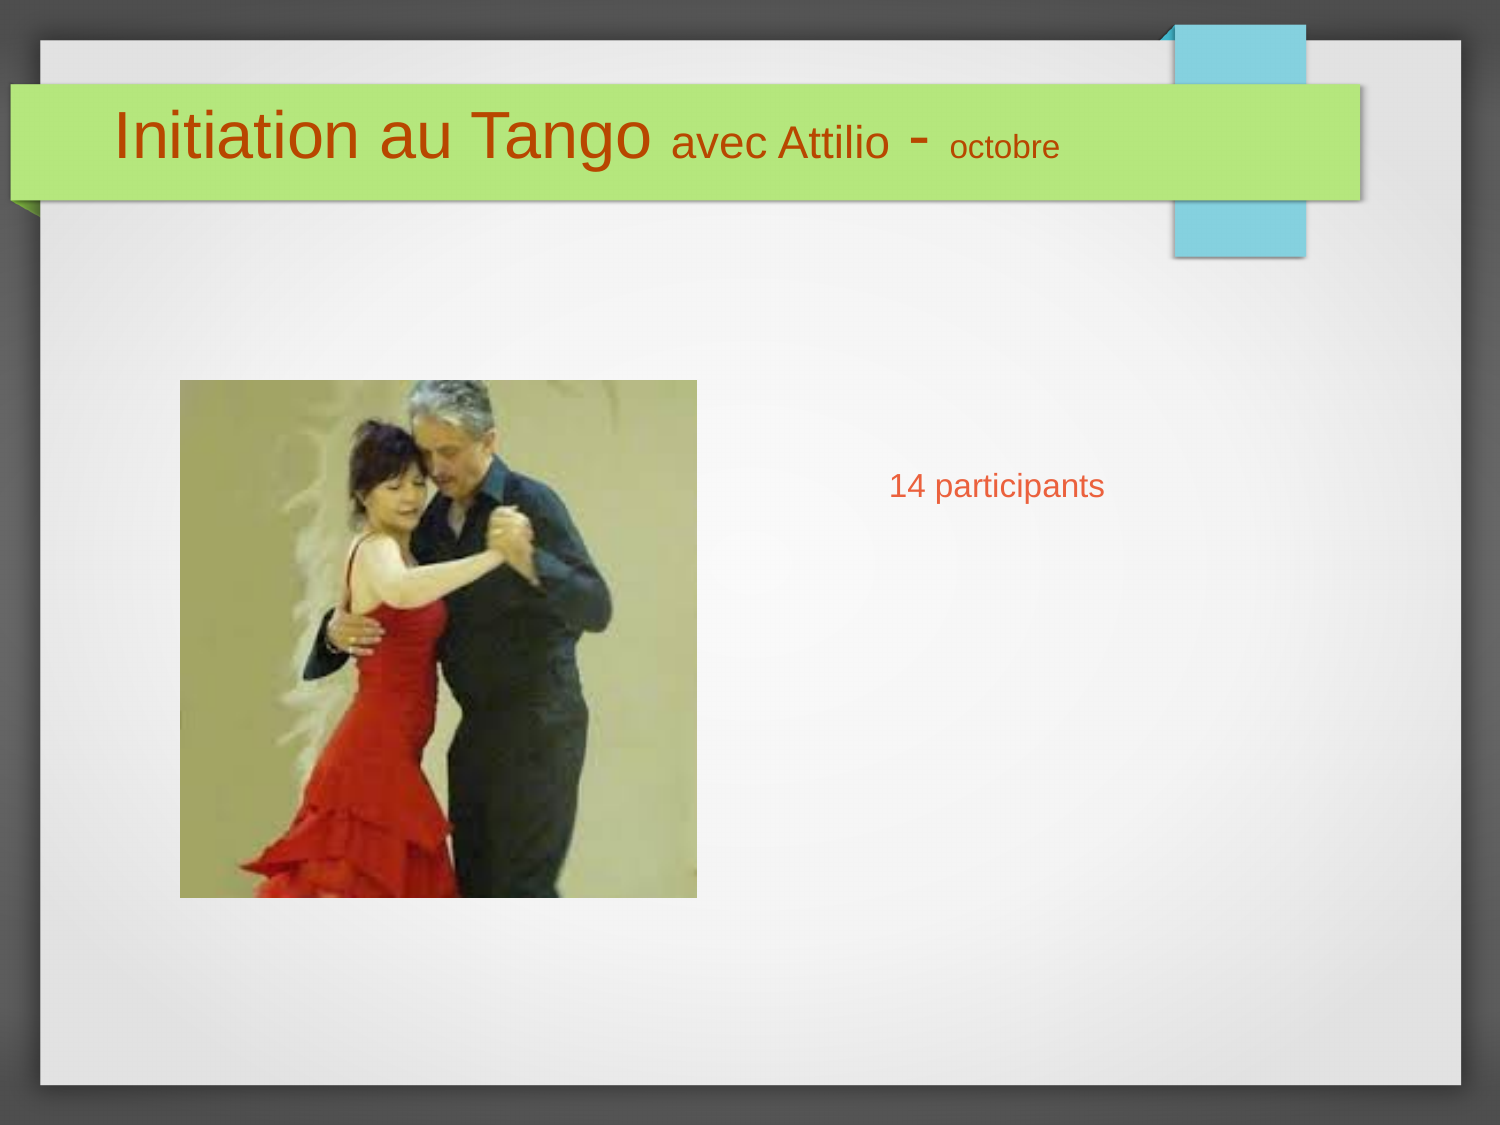

# Initiation au Tango avec Attilio - octobre
14 participants